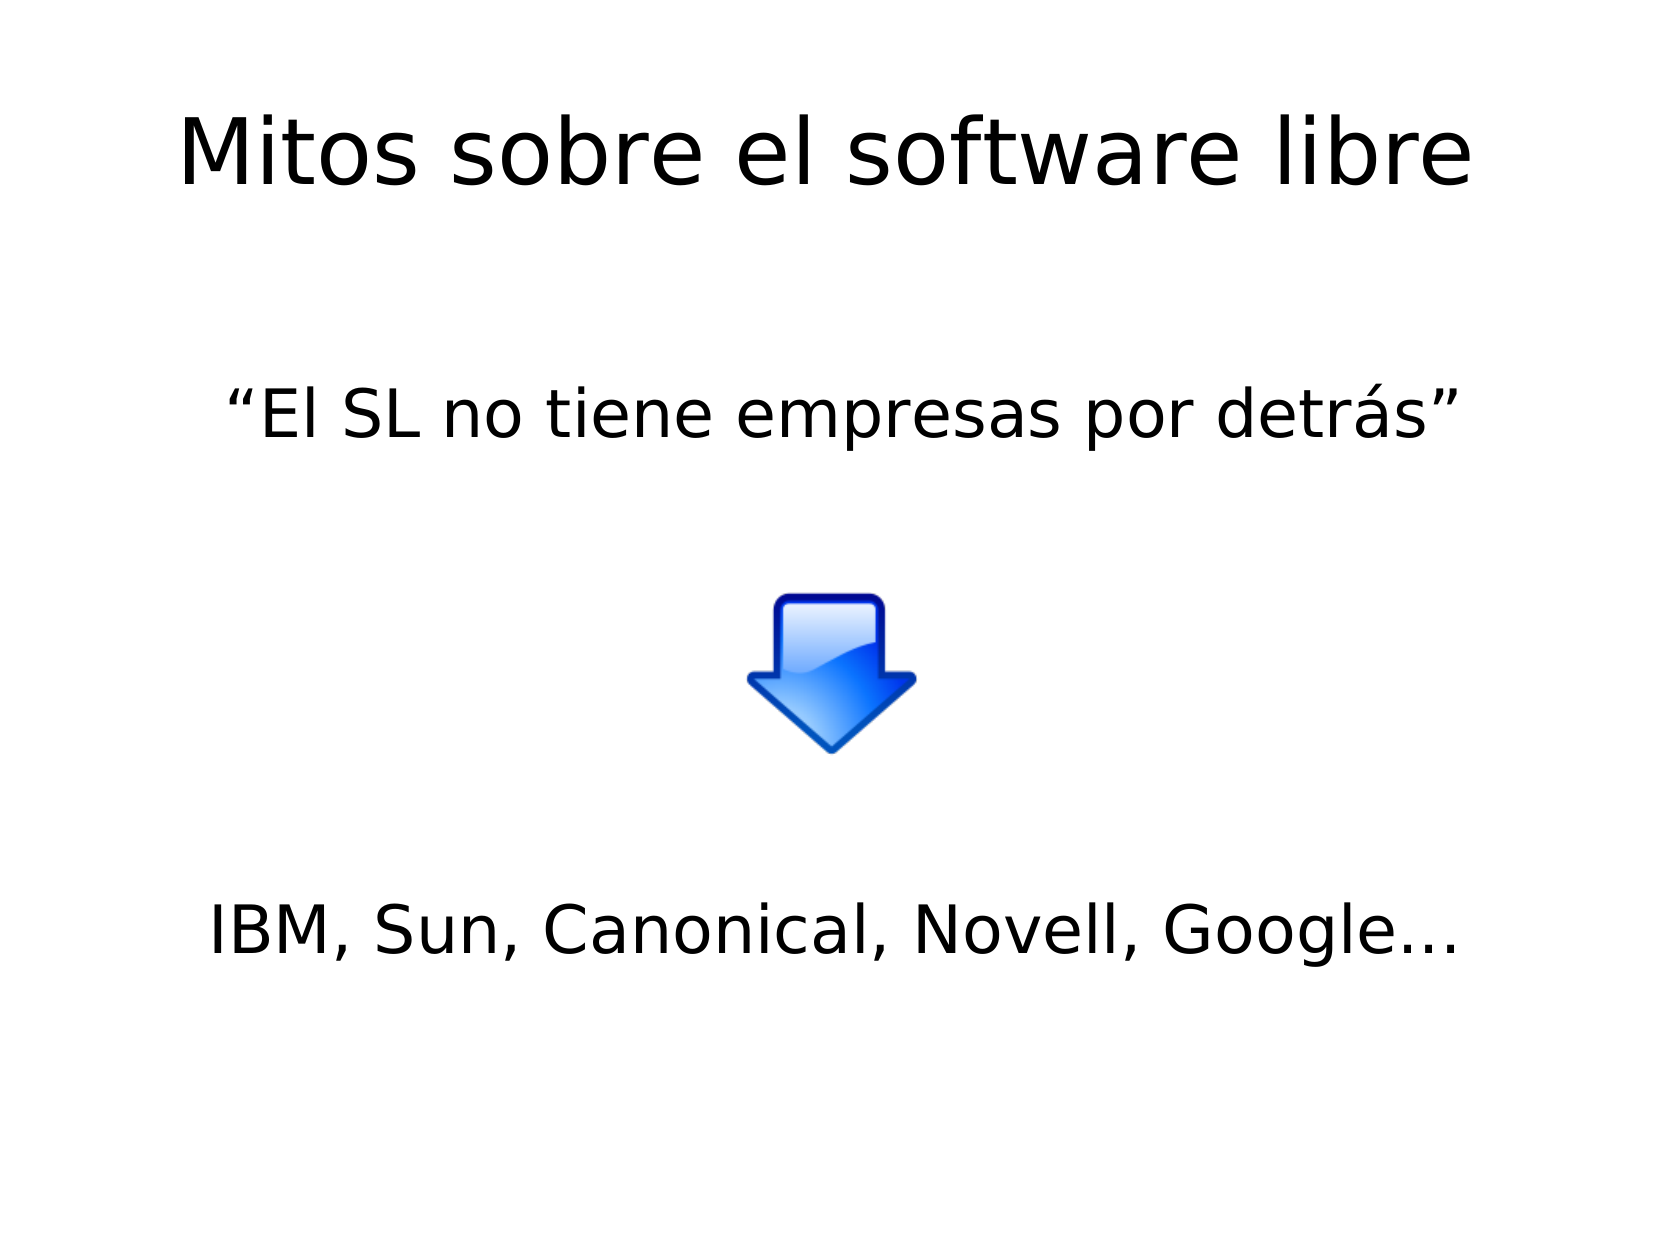

# Mitos sobre el software libre
“El SL no tiene empresas por detrás”
IBM, Sun, Canonical, Novell, Google...